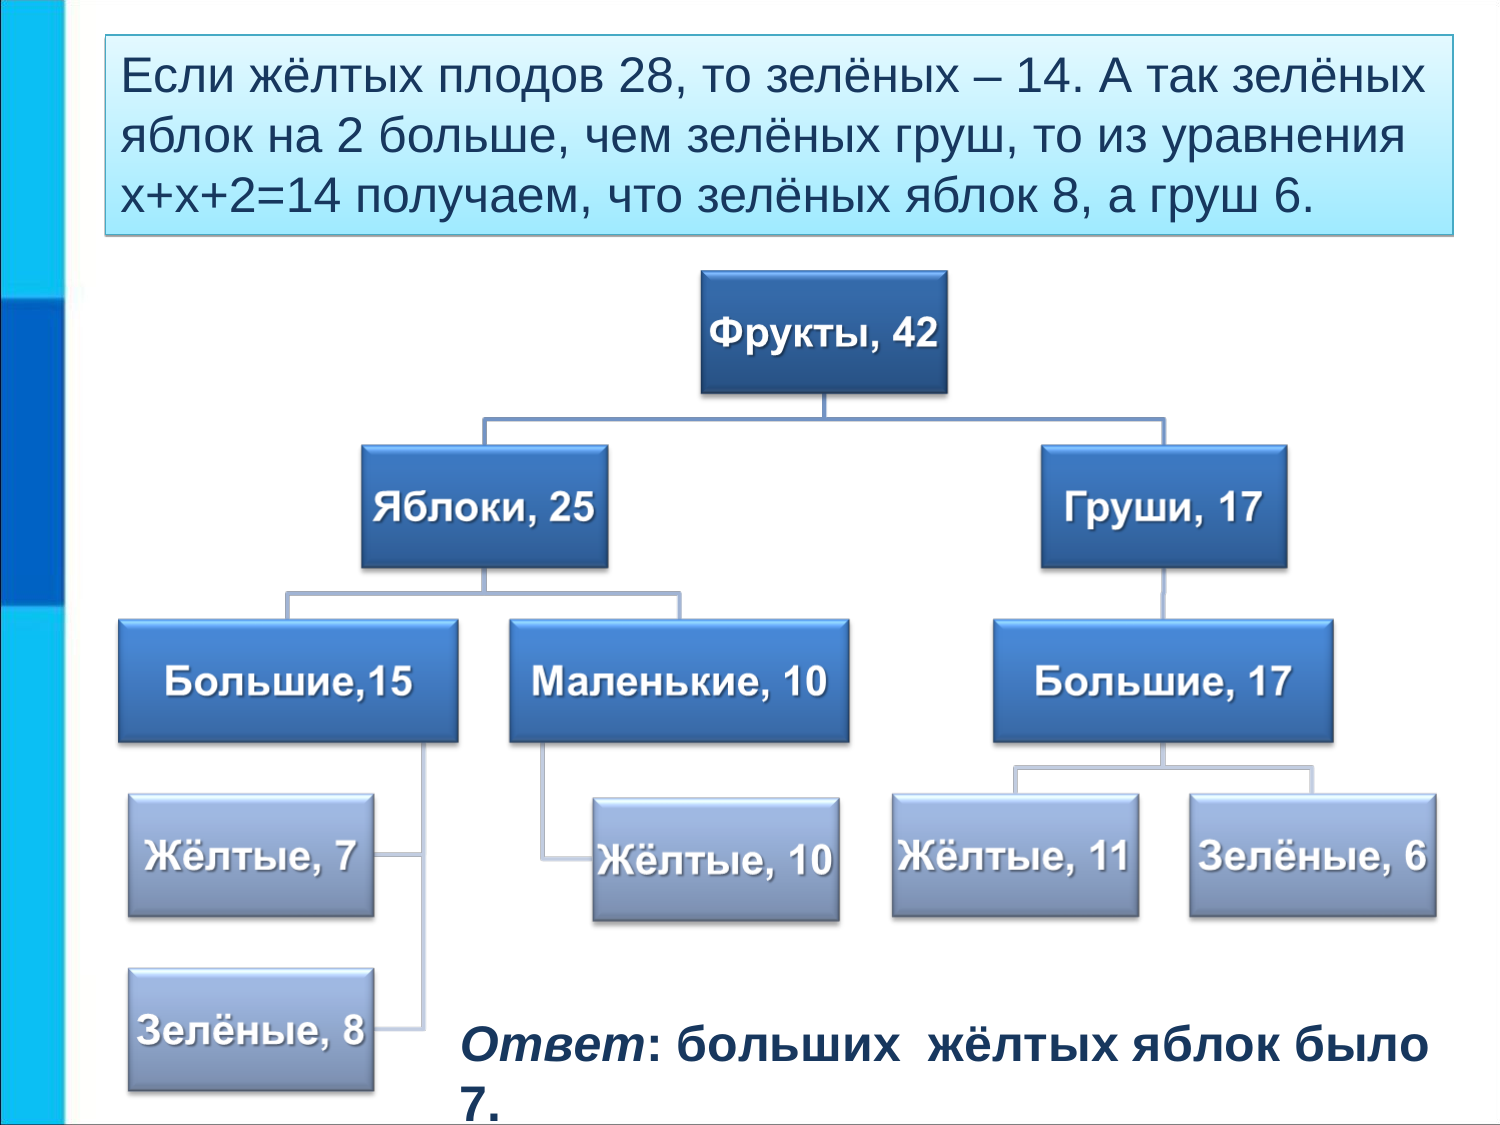

# Если жёлтых плодов 28, то зелёных – 14. А так зелёных яблок на 2 больше, чем зелёных груш, то из уравнения х+х+2=14 получаем, что зелёных яблок 8, а груш 6.
Ответ: больших жёлтых яблок было 7.